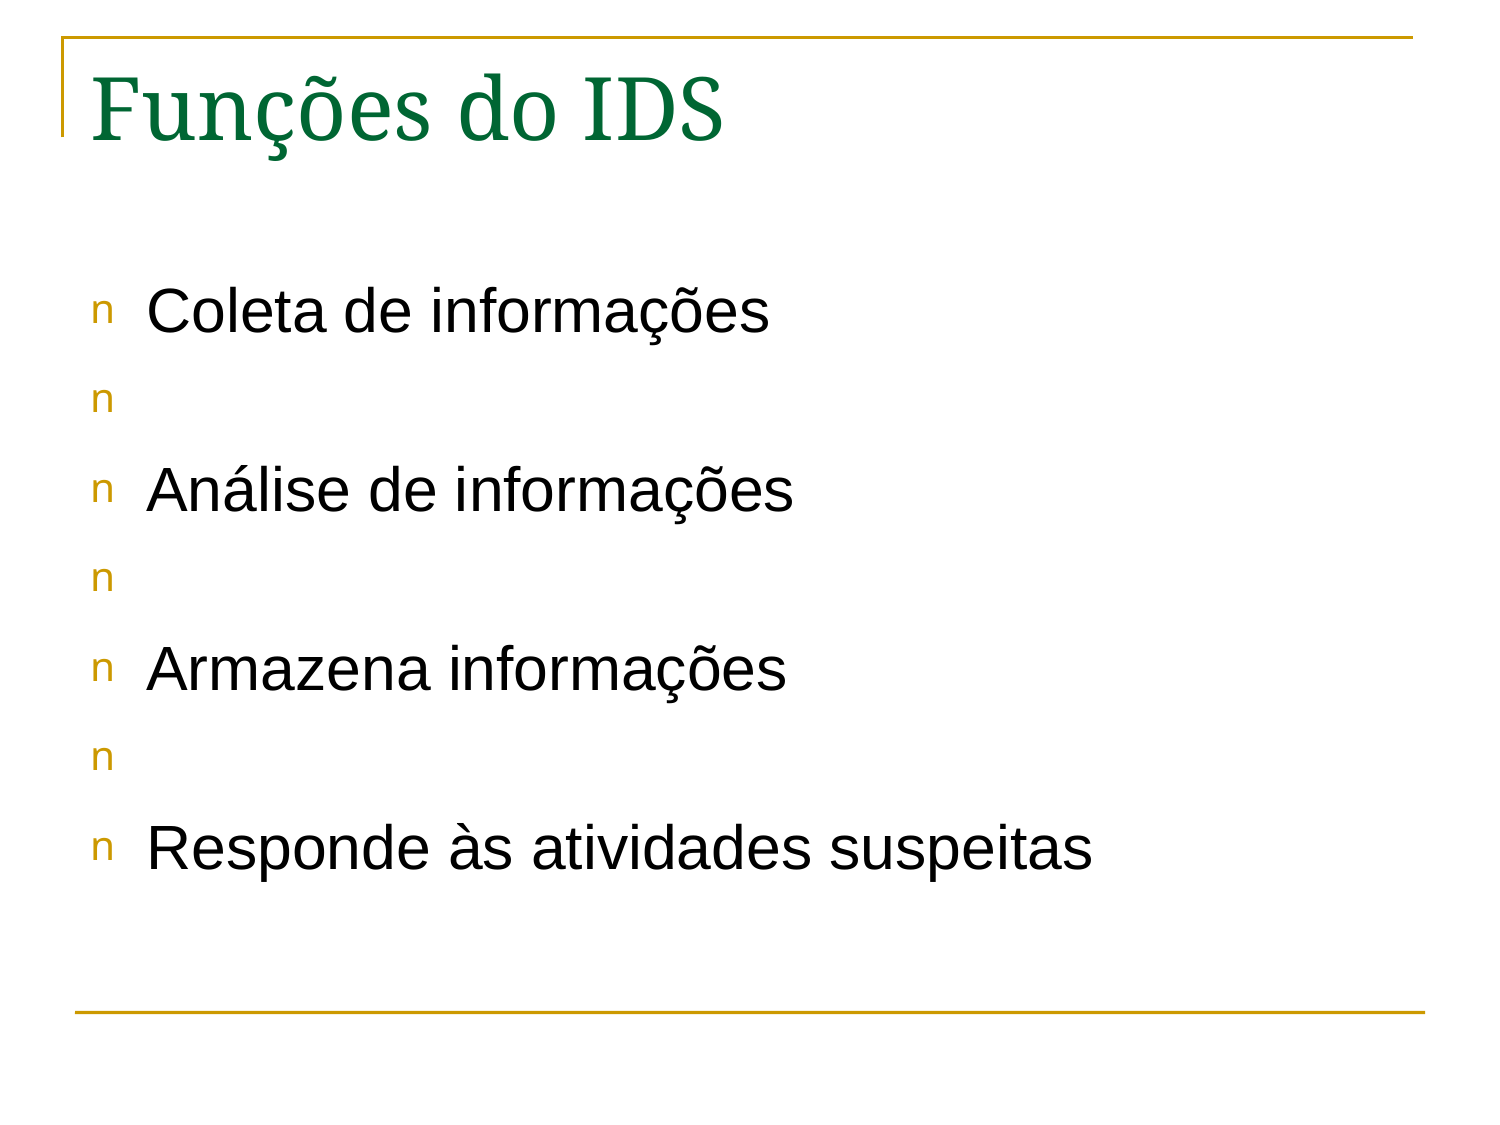

# Funções do IDS
Coleta de informações
Análise de informações
Armazena informações
Responde às atividades suspeitas